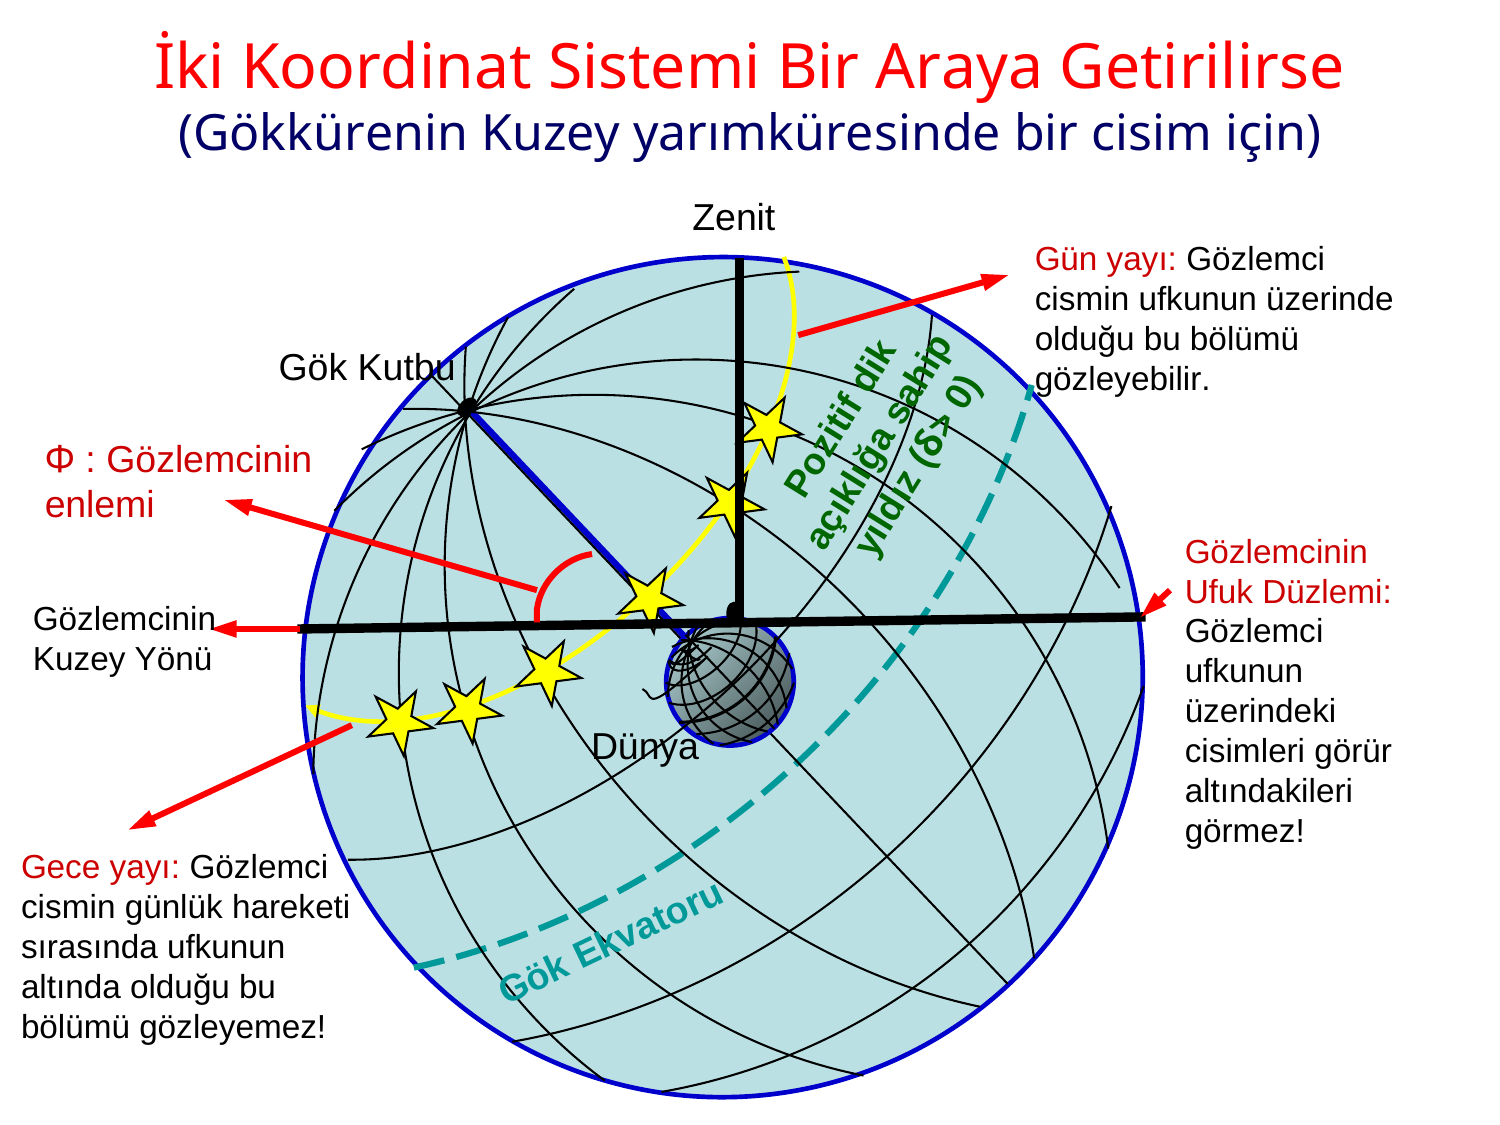

# İki Koordinat Sistemi Bir Araya Getirilirse (Gökkürenin Kuzey yarımküresinde bir cisim için)
Zenit
Gün yayı: Gözlemci cismin ufkunun üzerinde olduğu bu bölümü gözleyebilir.
Gök Kutbu
Pozitif dik açıklığa sahip yıldız (δ> 0)
Φ : Gözlemcinin enlemi
Gözlemcinin Ufuk Düzlemi: Gözlemci ufkunun üzerindeki cisimleri görür altındakileri görmez!
Gözlemcinin Kuzey Yönü
Dünya
Gece yayı: Gözlemci cismin günlük hareketi sırasında ufkunun altında olduğu bu bölümü gözleyemez!
Gök Ekvatoru